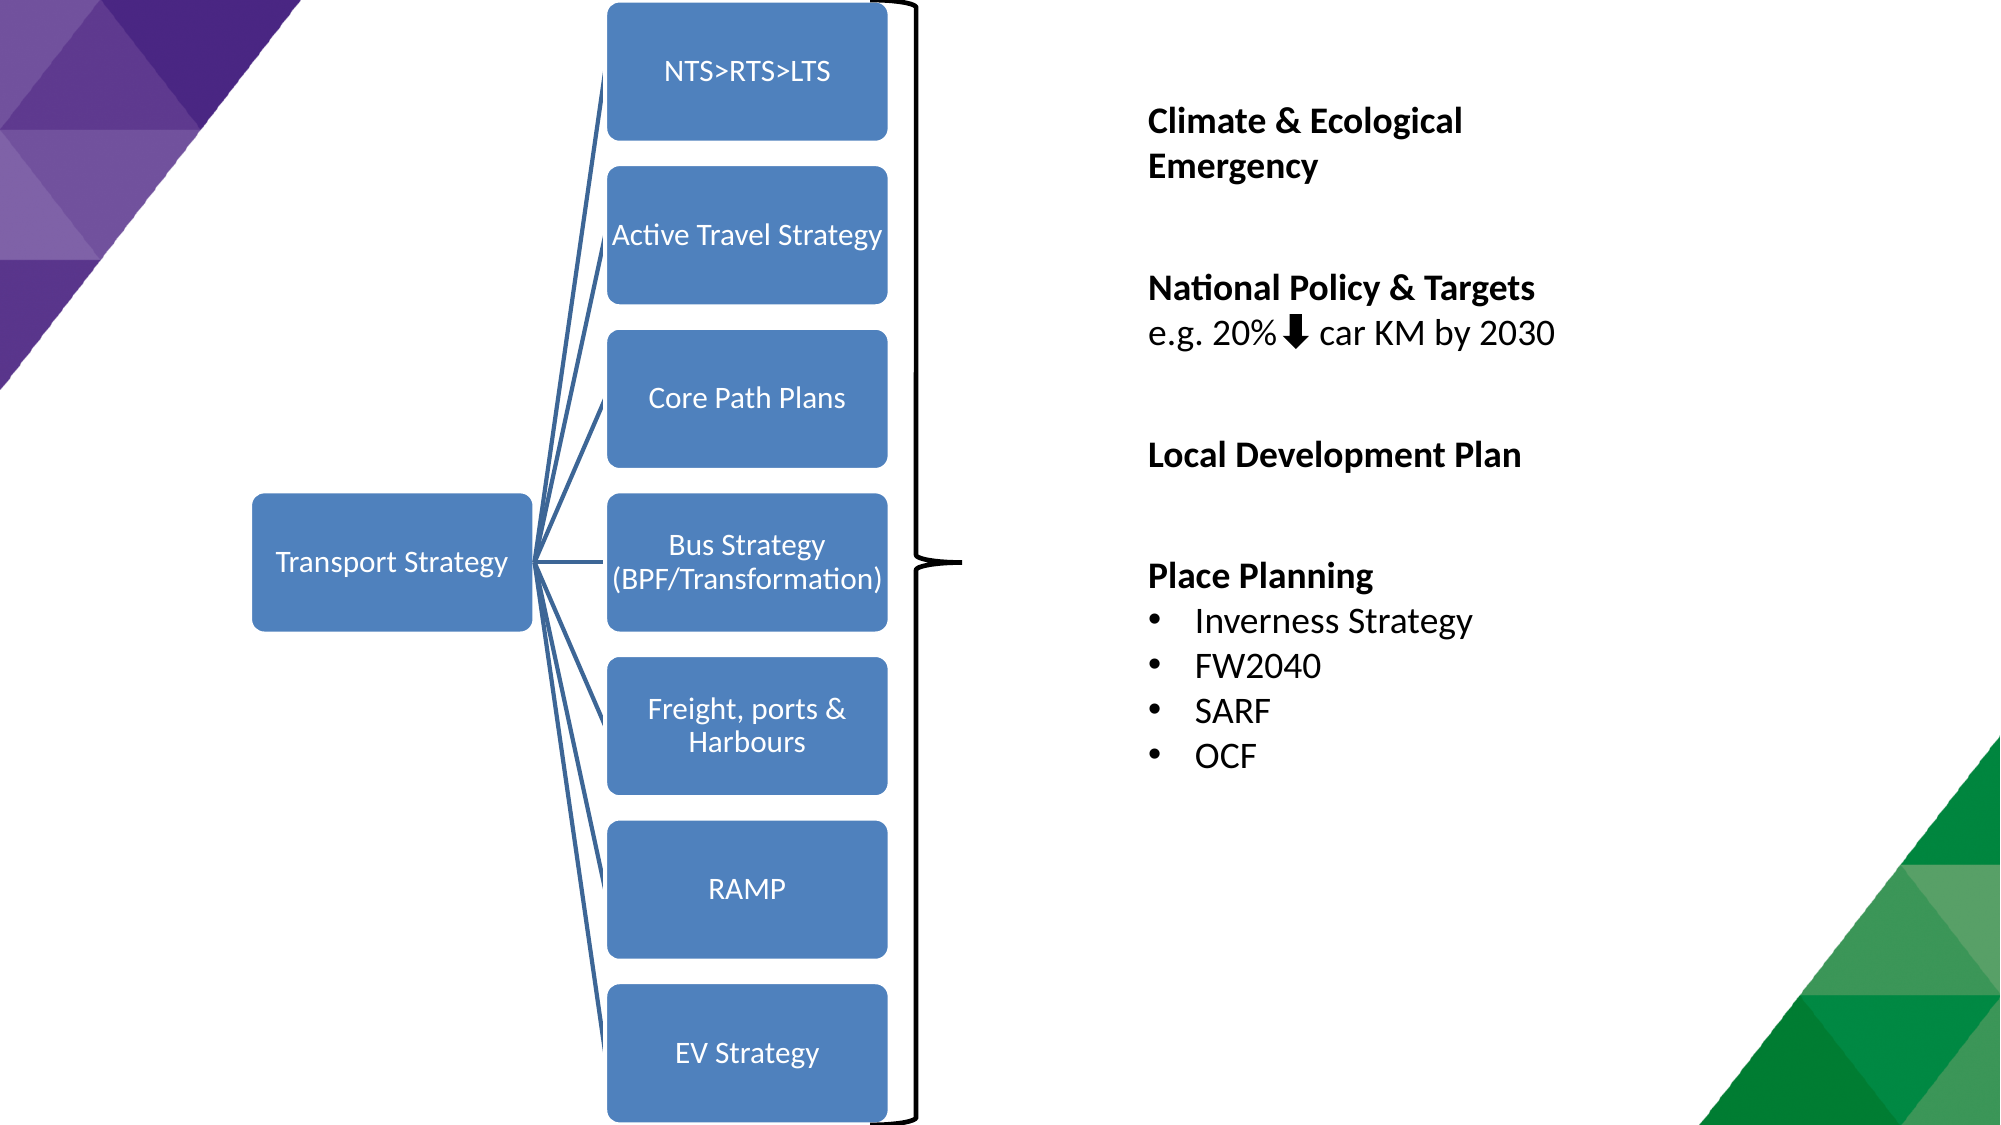

NTS>RTS>LTS
Active Travel Strategy
Core Path Plans
Transport Strategy
Bus Strategy (BPF/Transformation)
Freight, ports & Harbours
RAMP
EV Strategy
Climate & Ecological Emergency
National Policy & Targets e.g. 20% car KM by 2030
Local Development Plan
Place Planning
Inverness Strategy
FW2040
SARF
OCF